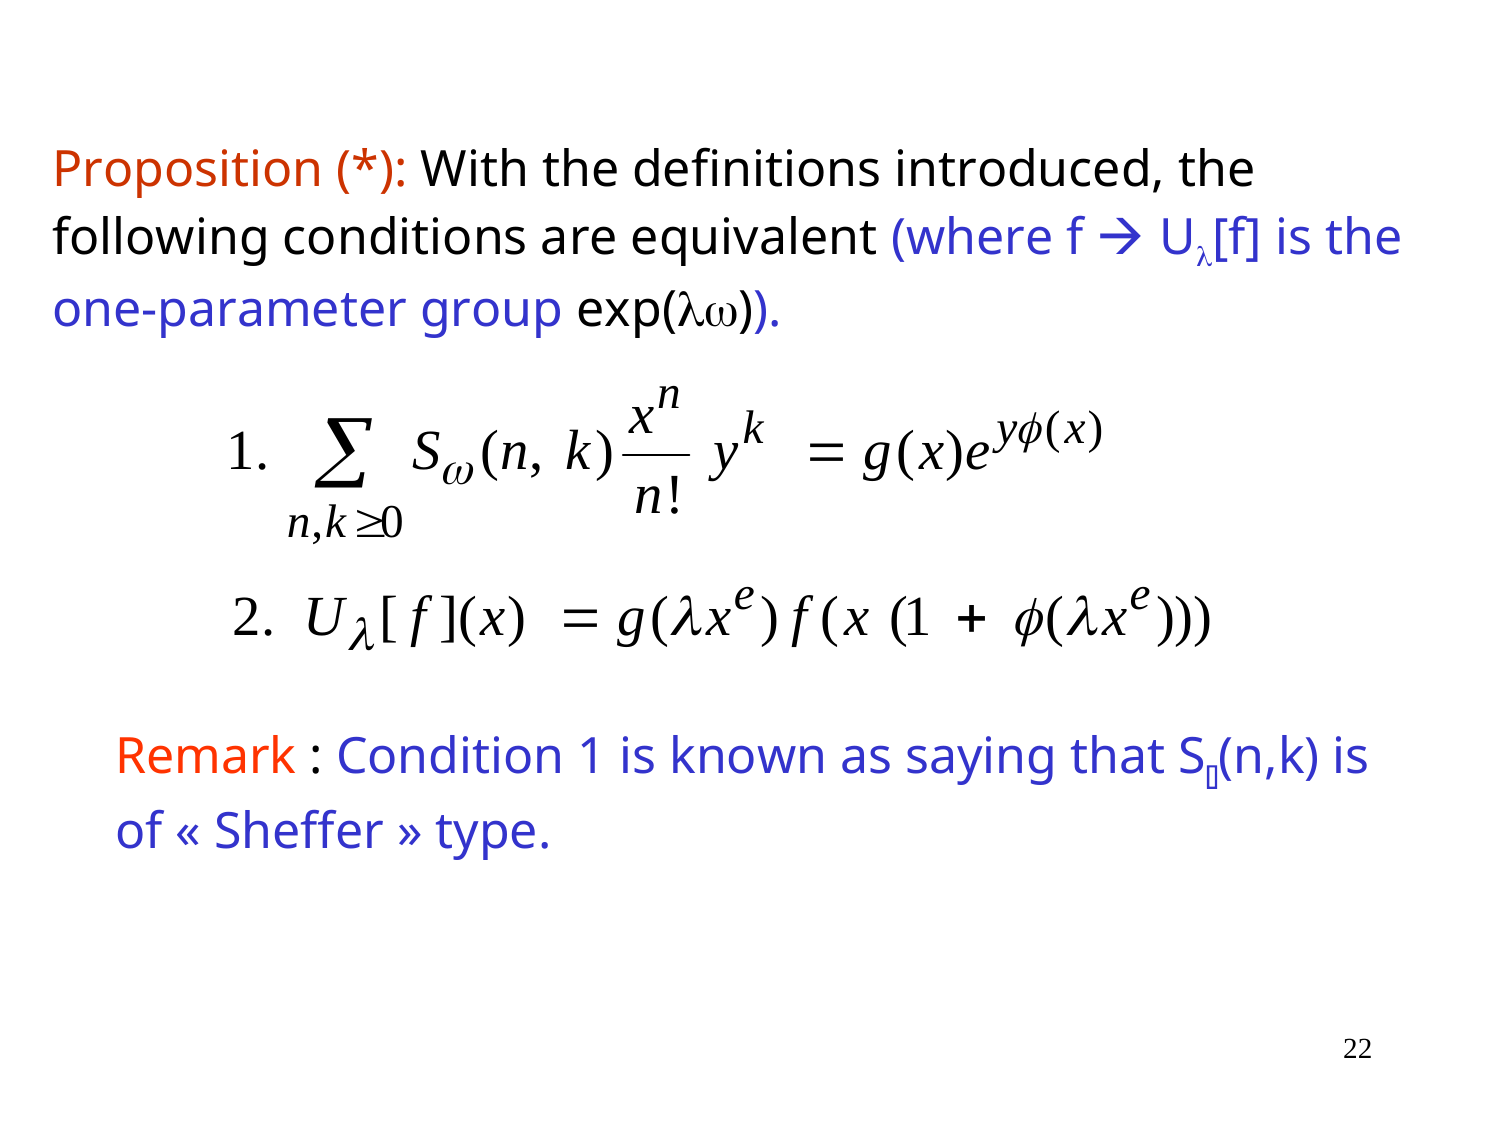

Proposition (*): With the definitions introduced, the following conditions are equivalent (where f  U[f] is the one-parameter group exp()).
Remark : Condition 1 is known as saying that S(n,k) is of « Sheffer » type.
22